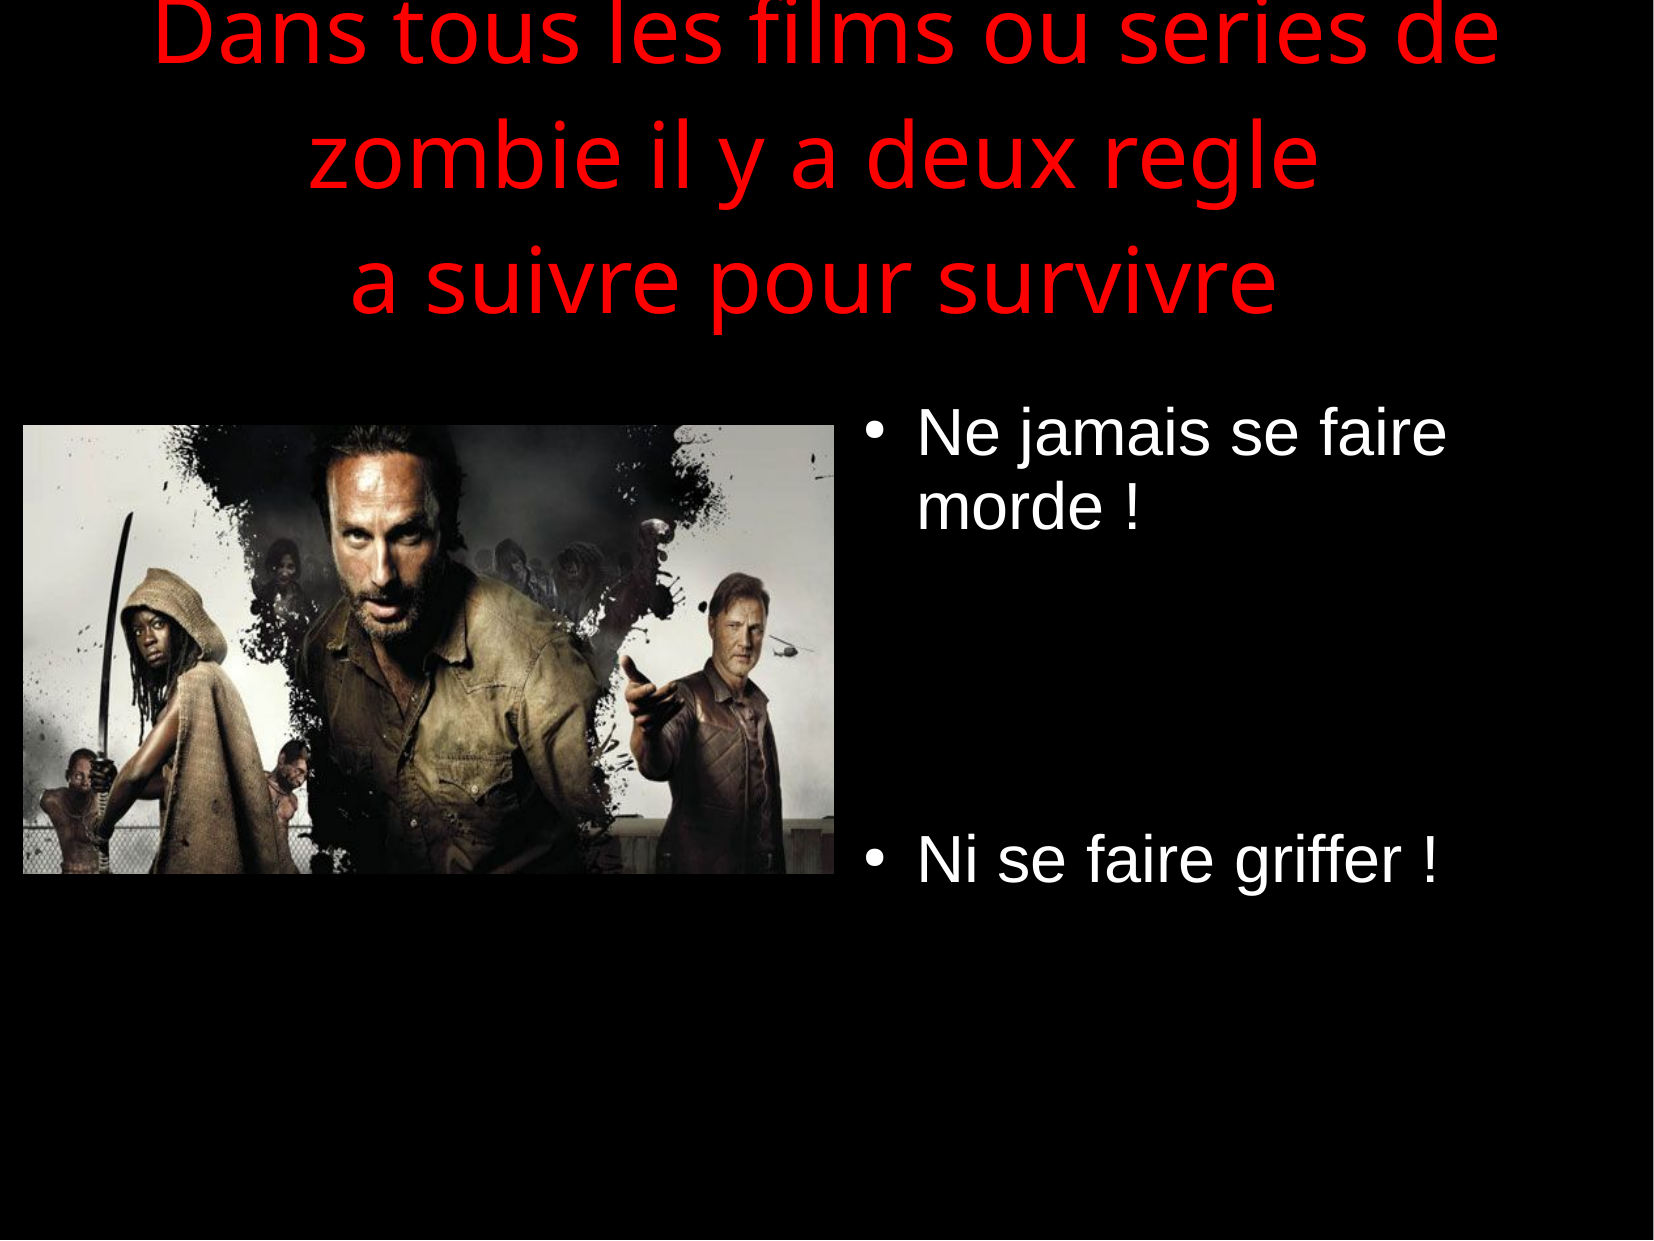

# Dans tous les films ou series de zombie il y a deux regle a suivre pour survivre
Ne jamais se faire morde !
Ni se faire griffer !